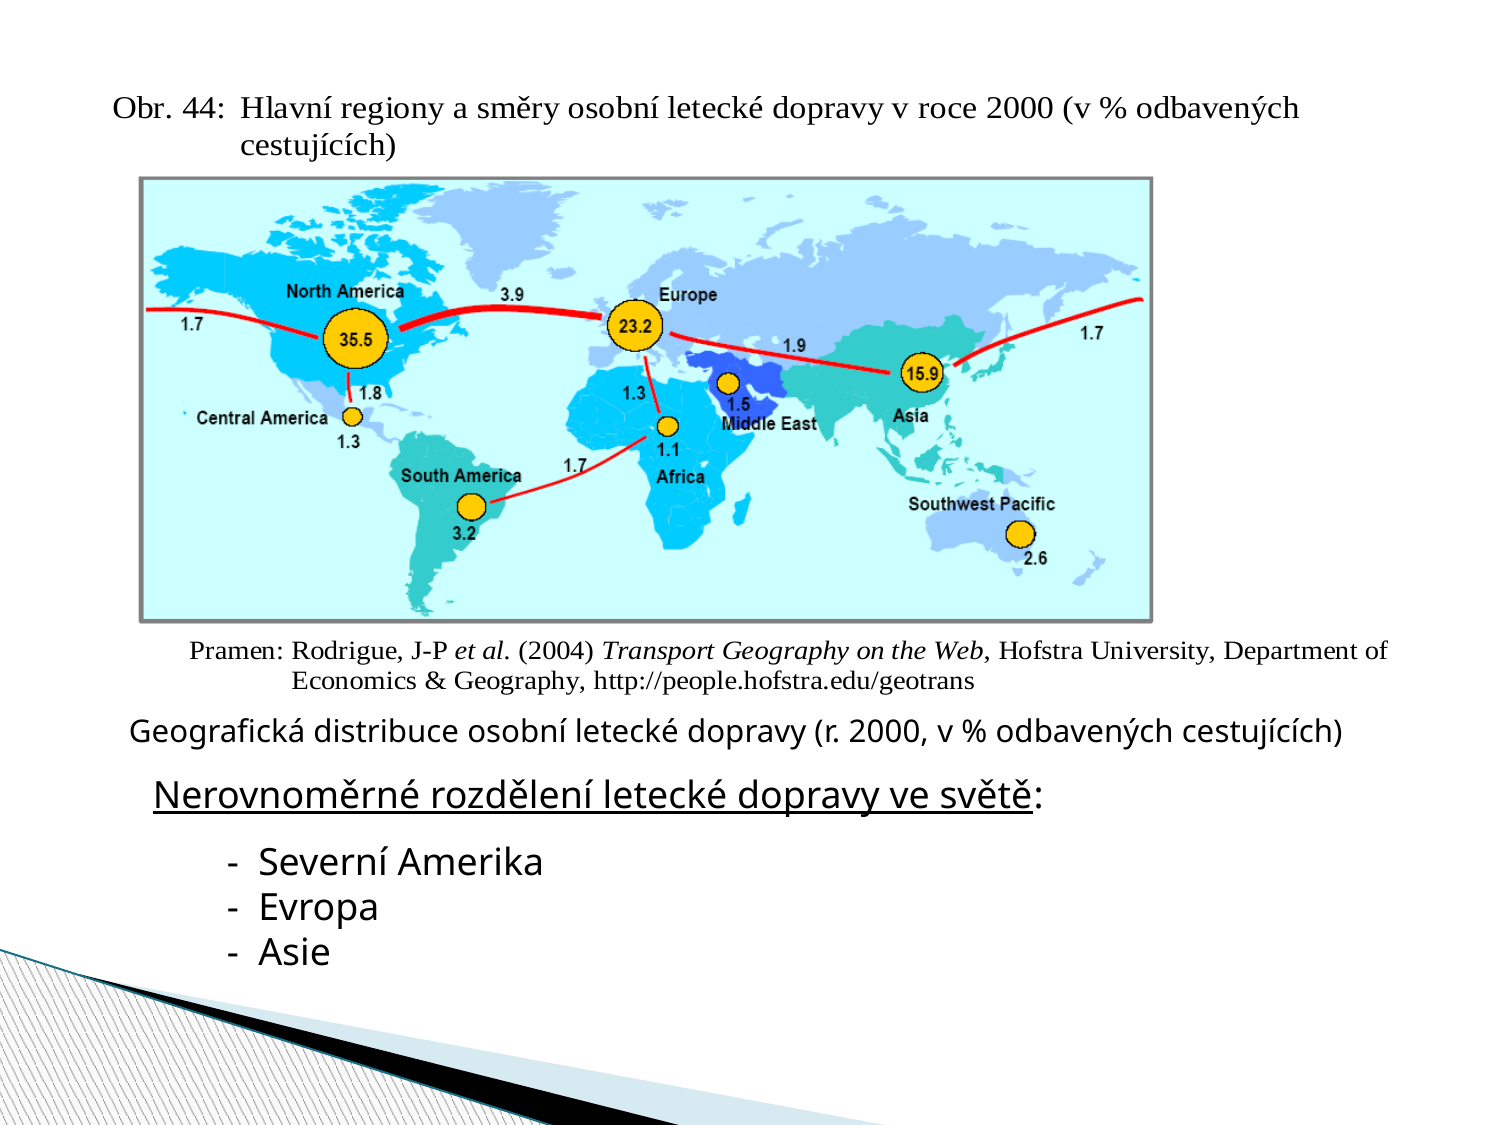

Geografická distribuce osobní letecké dopravy (r. 2000, v % odbavených cestujících)
Nerovnoměrné rozdělení letecké dopravy ve světě:
	- Severní Amerika
	- Evropa
	- Asie